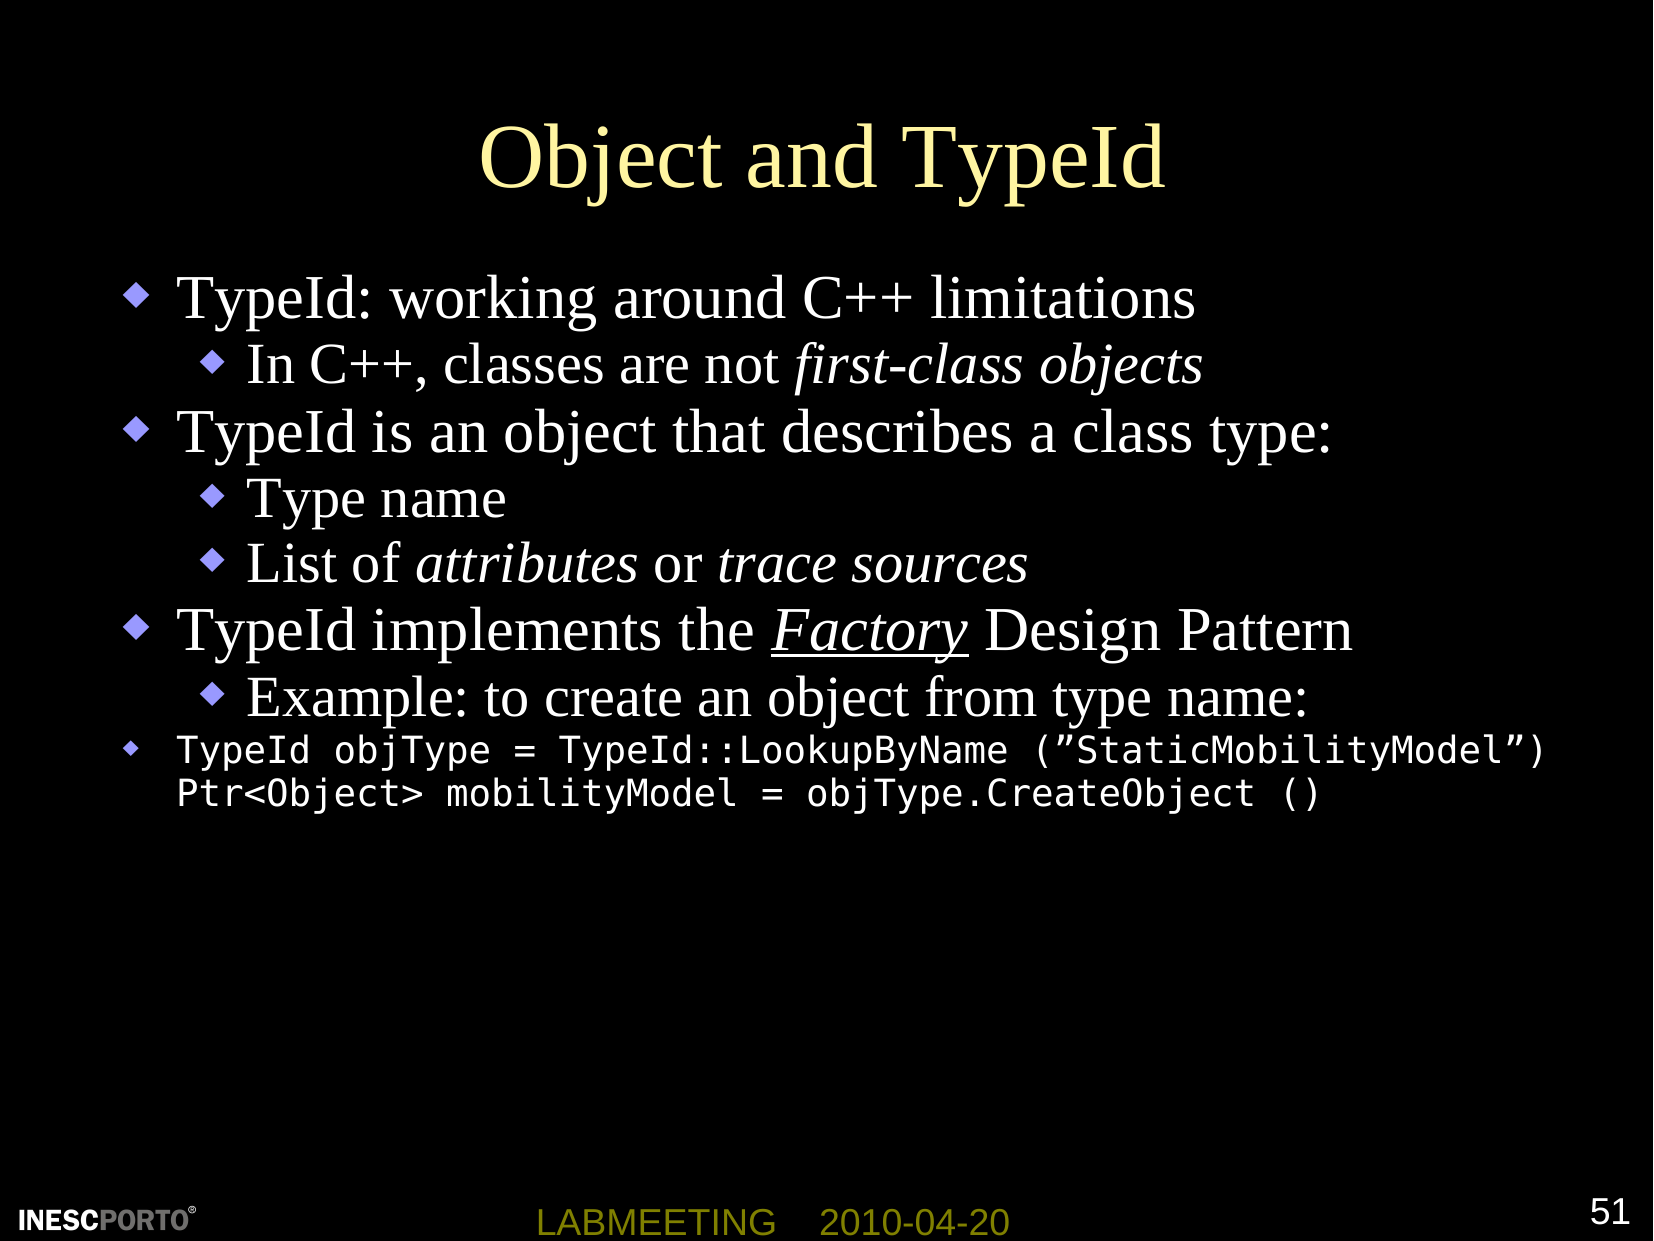

# Object and TypeId
TypeId: working around C++ limitations
In C++, classes are not first-class objects
TypeId is an object that describes a class type:
Type name
List of attributes or trace sources
TypeId implements the Factory Design Pattern
Example: to create an object from type name:
TypeId objType = TypeId::LookupByName (”StaticMobilityModel”)
Ptr<Object> mobilityModel = objType.CreateObject ()